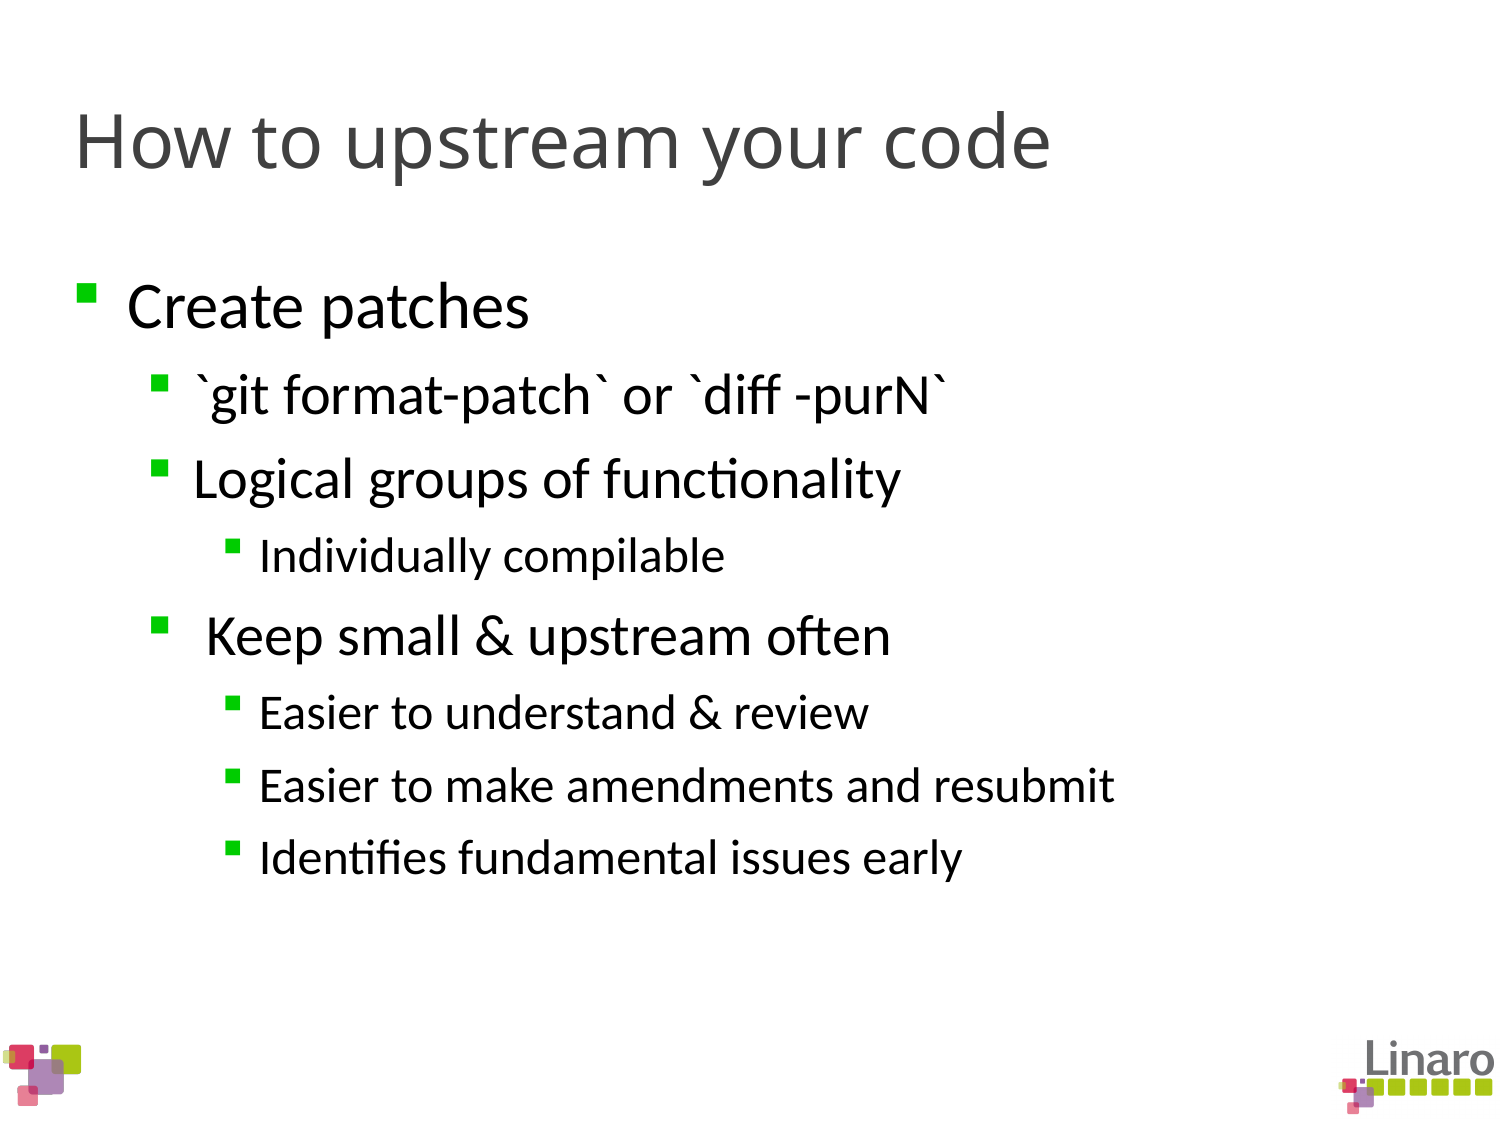

# How to upstream your code
Create patches
`git format-patch` or `diff -purN`
Logical groups of functionality
Individually compilable
 Keep small & upstream often
Easier to understand & review
Easier to make amendments and resubmit
Identifies fundamental issues early